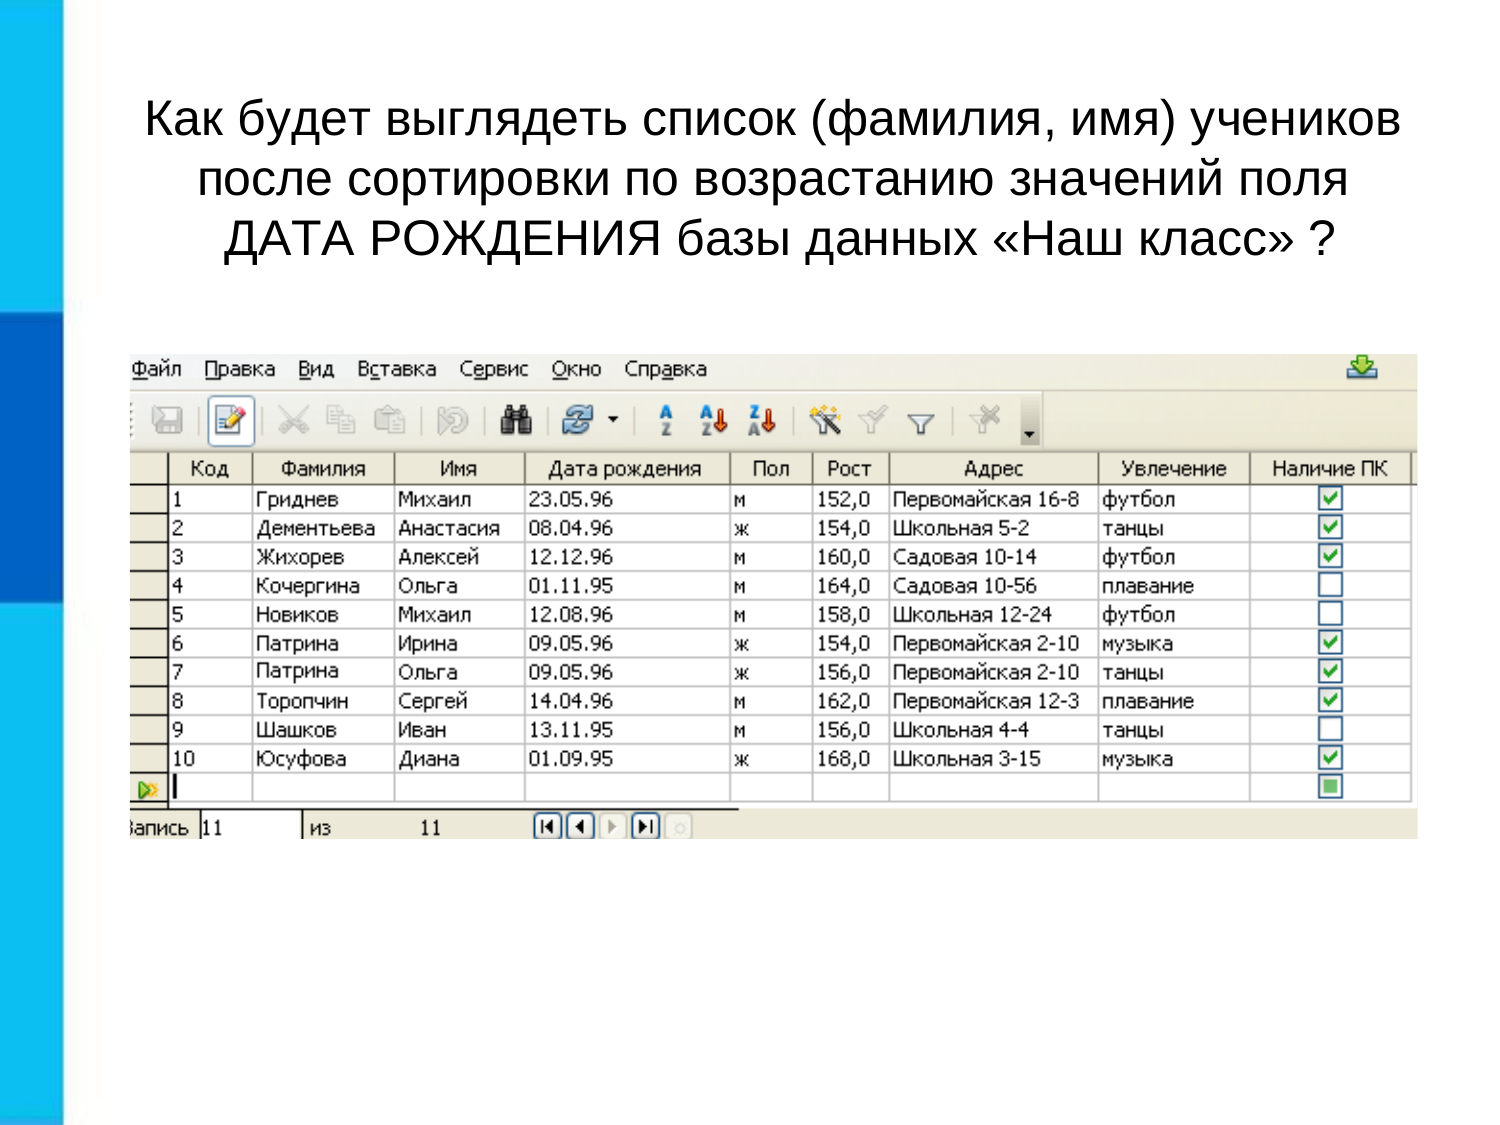

Как будет выглядеть список (фамилия, имя) учеников
после сортировки по возрастанию значений поля
 ДАТА РОЖДЕНИЯ базы данных «Наш класс» ?